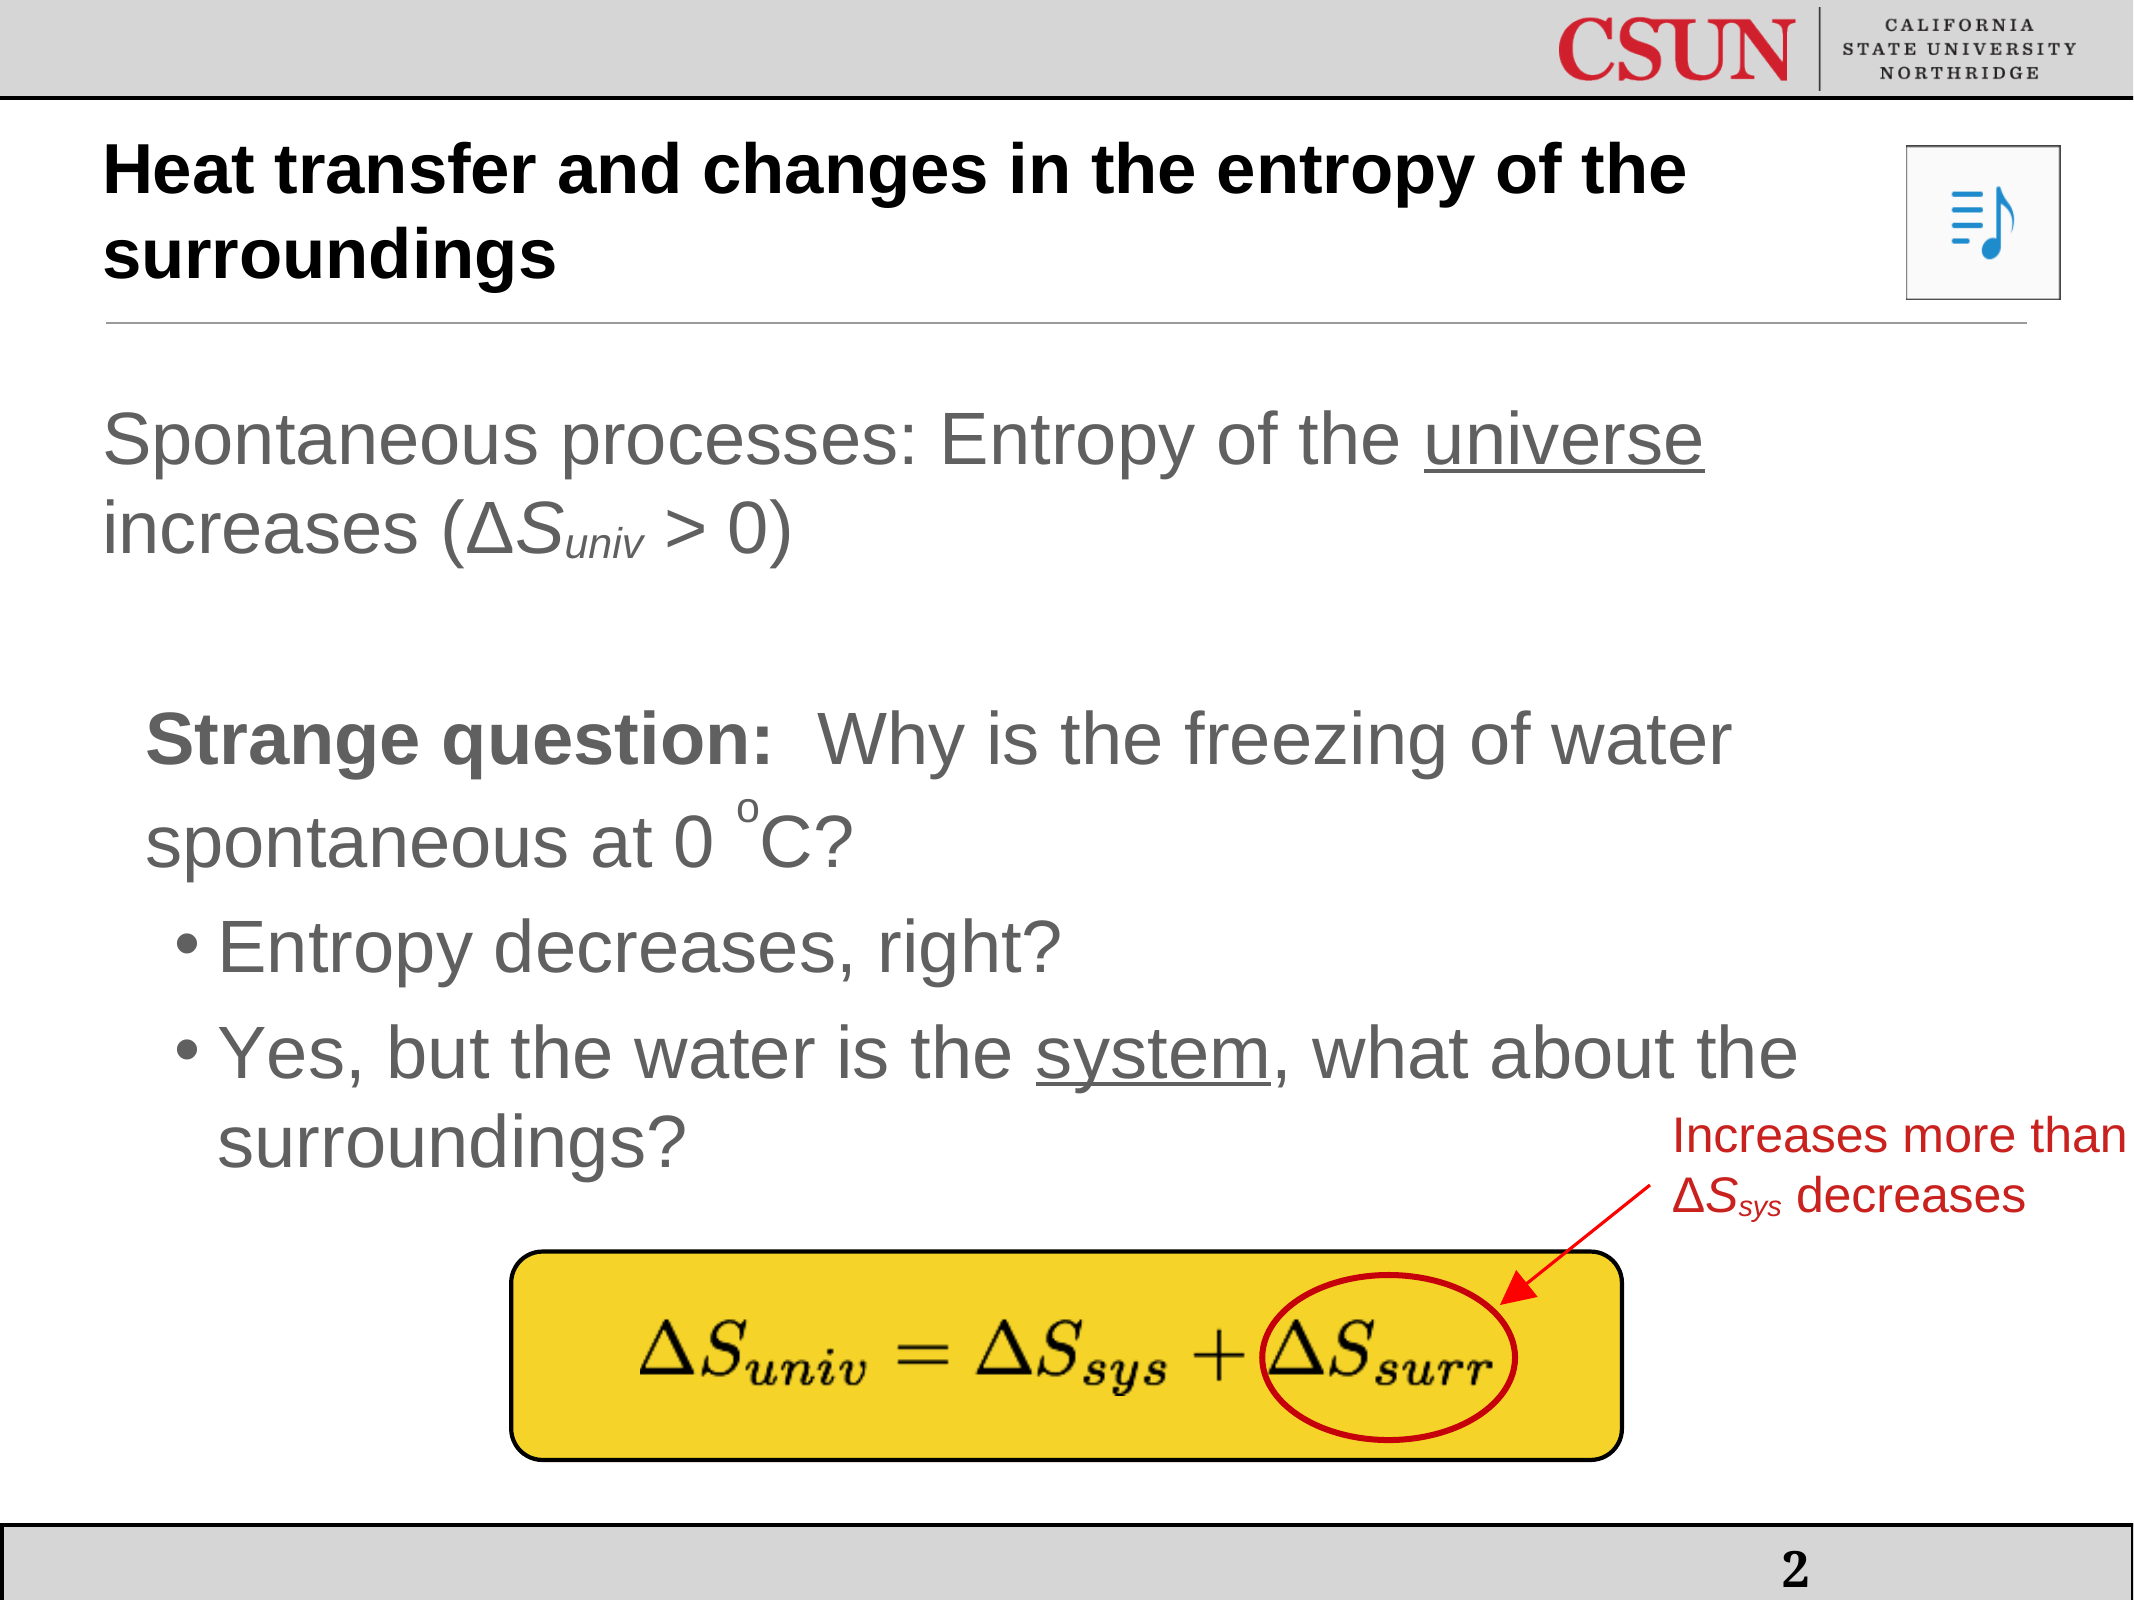

# Heat transfer and changes in the entropy of the surroundings
Spontaneous processes: Entropy of the universe increases (ΔSuniv > 0)
Strange question: Why is the freezing of water spontaneous at 0 oC?
Entropy decreases, right?
Yes, but the water is the system, what about the surroundings?
Increases more than
ΔSsys decreases
2